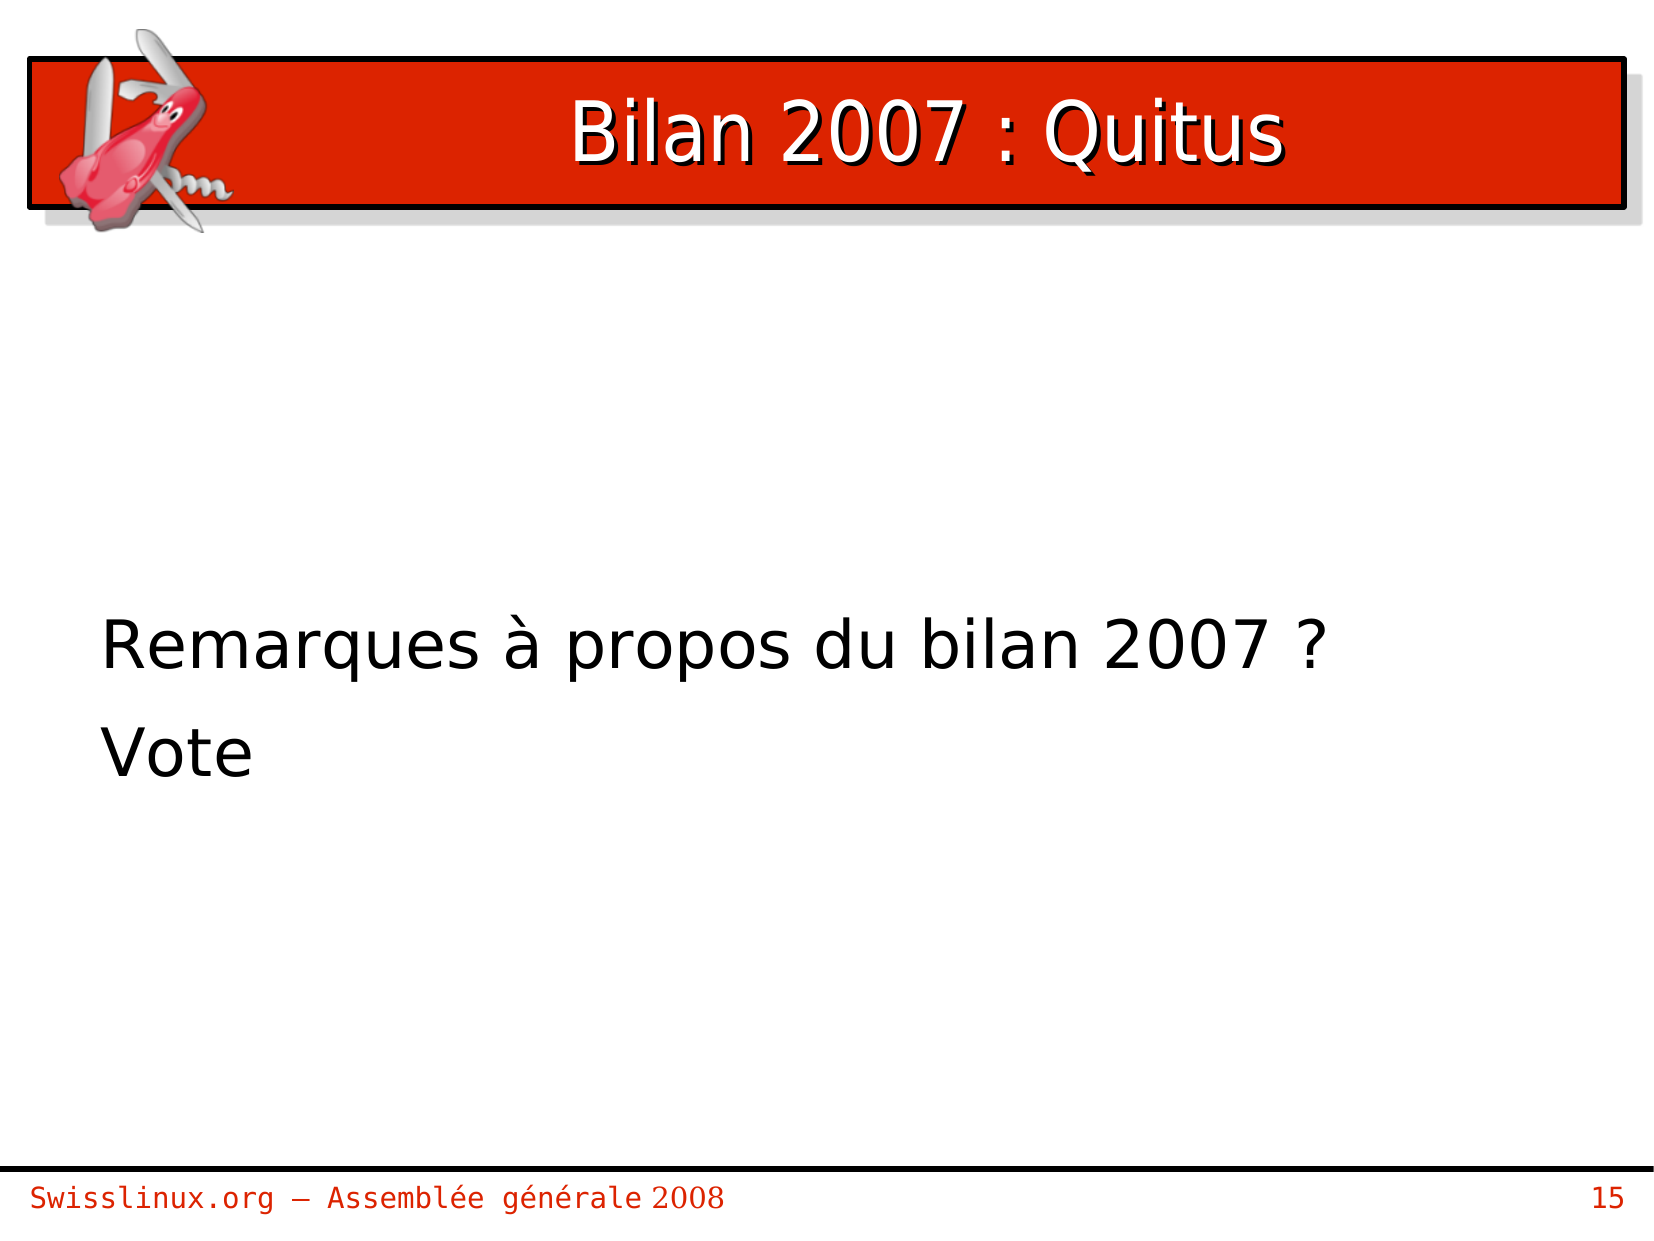

# Bilan 2007 : Quitus
Remarques à propos du bilan 2007 ?
Vote
26 Janvier 2007
15